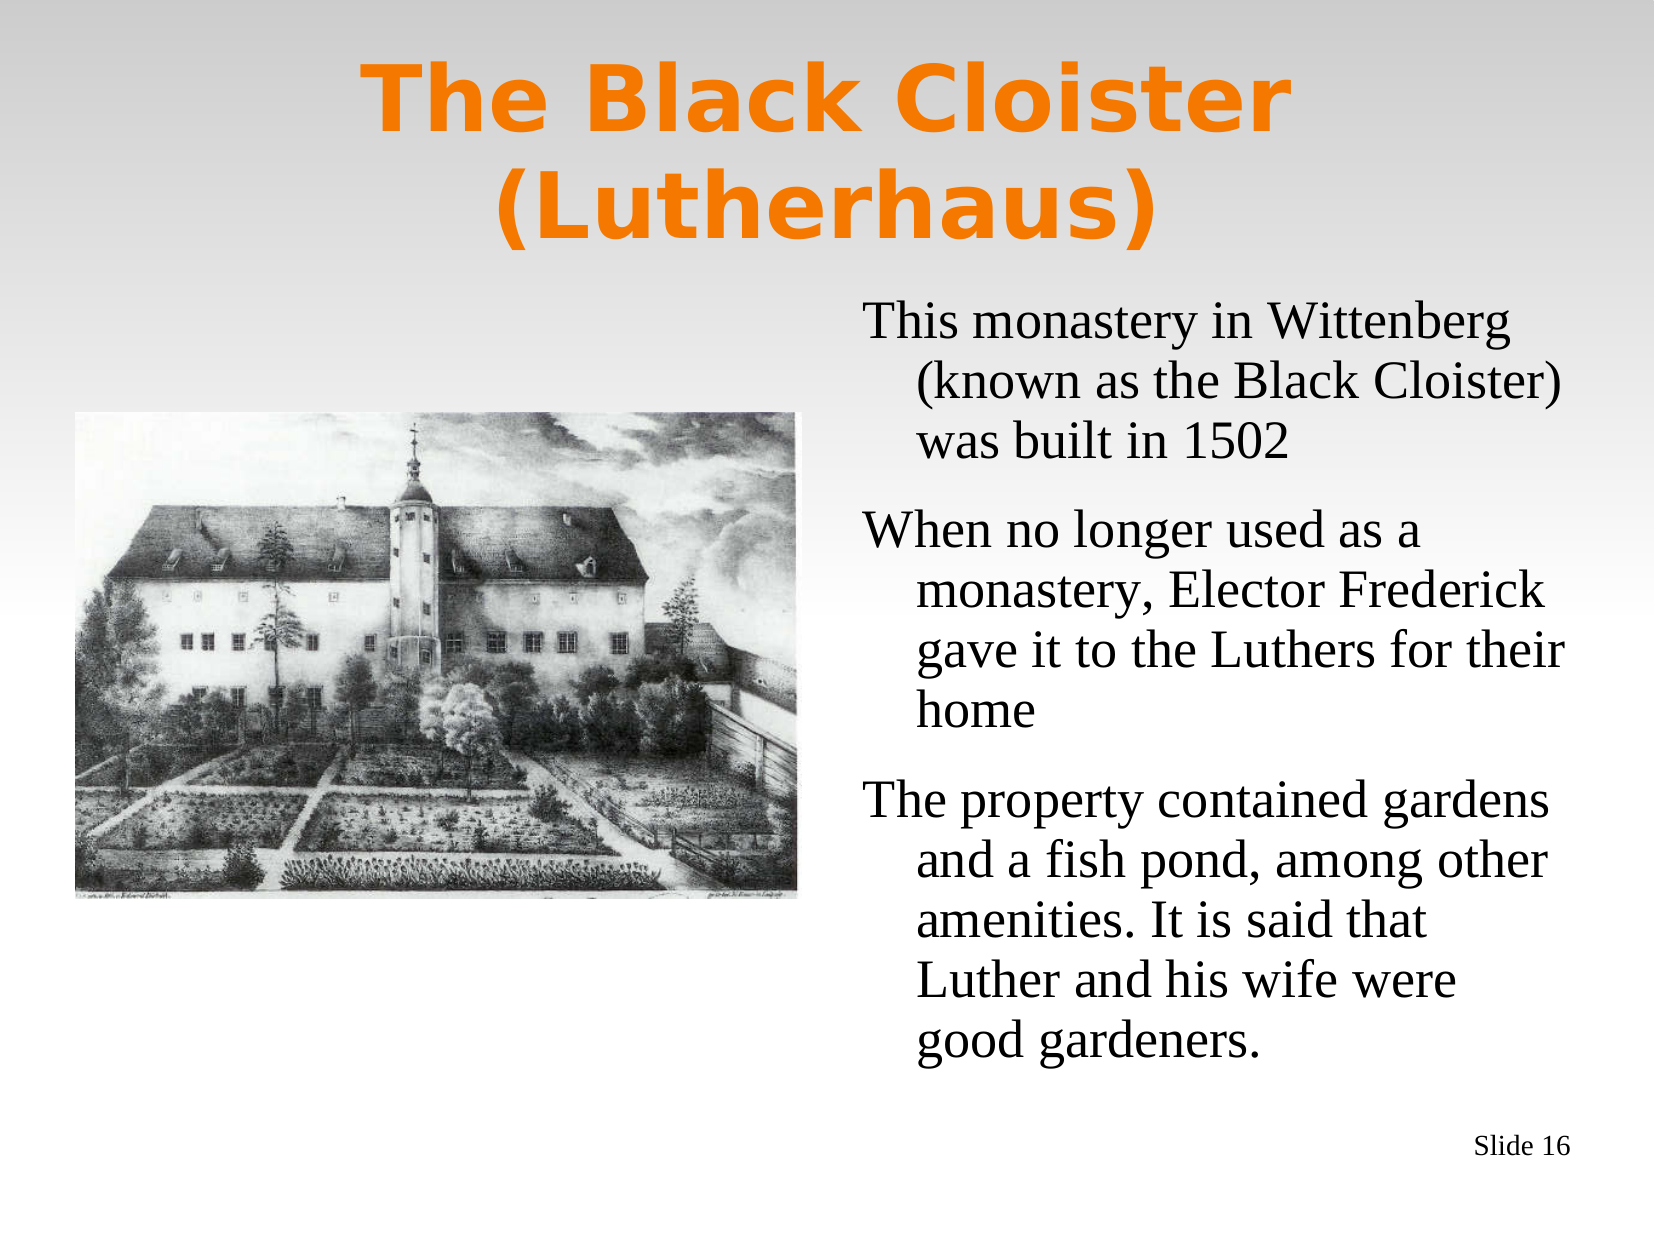

# The Black Cloister (Lutherhaus)
This monastery in Wittenberg (known as the Black Cloister) was built in 1502
When no longer used as a monastery, Elector Frederick gave it to the Luthers for their home
The property contained gardens and a fish pond, among other amenities. It is said that Luther and his wife were good gardeners.
16